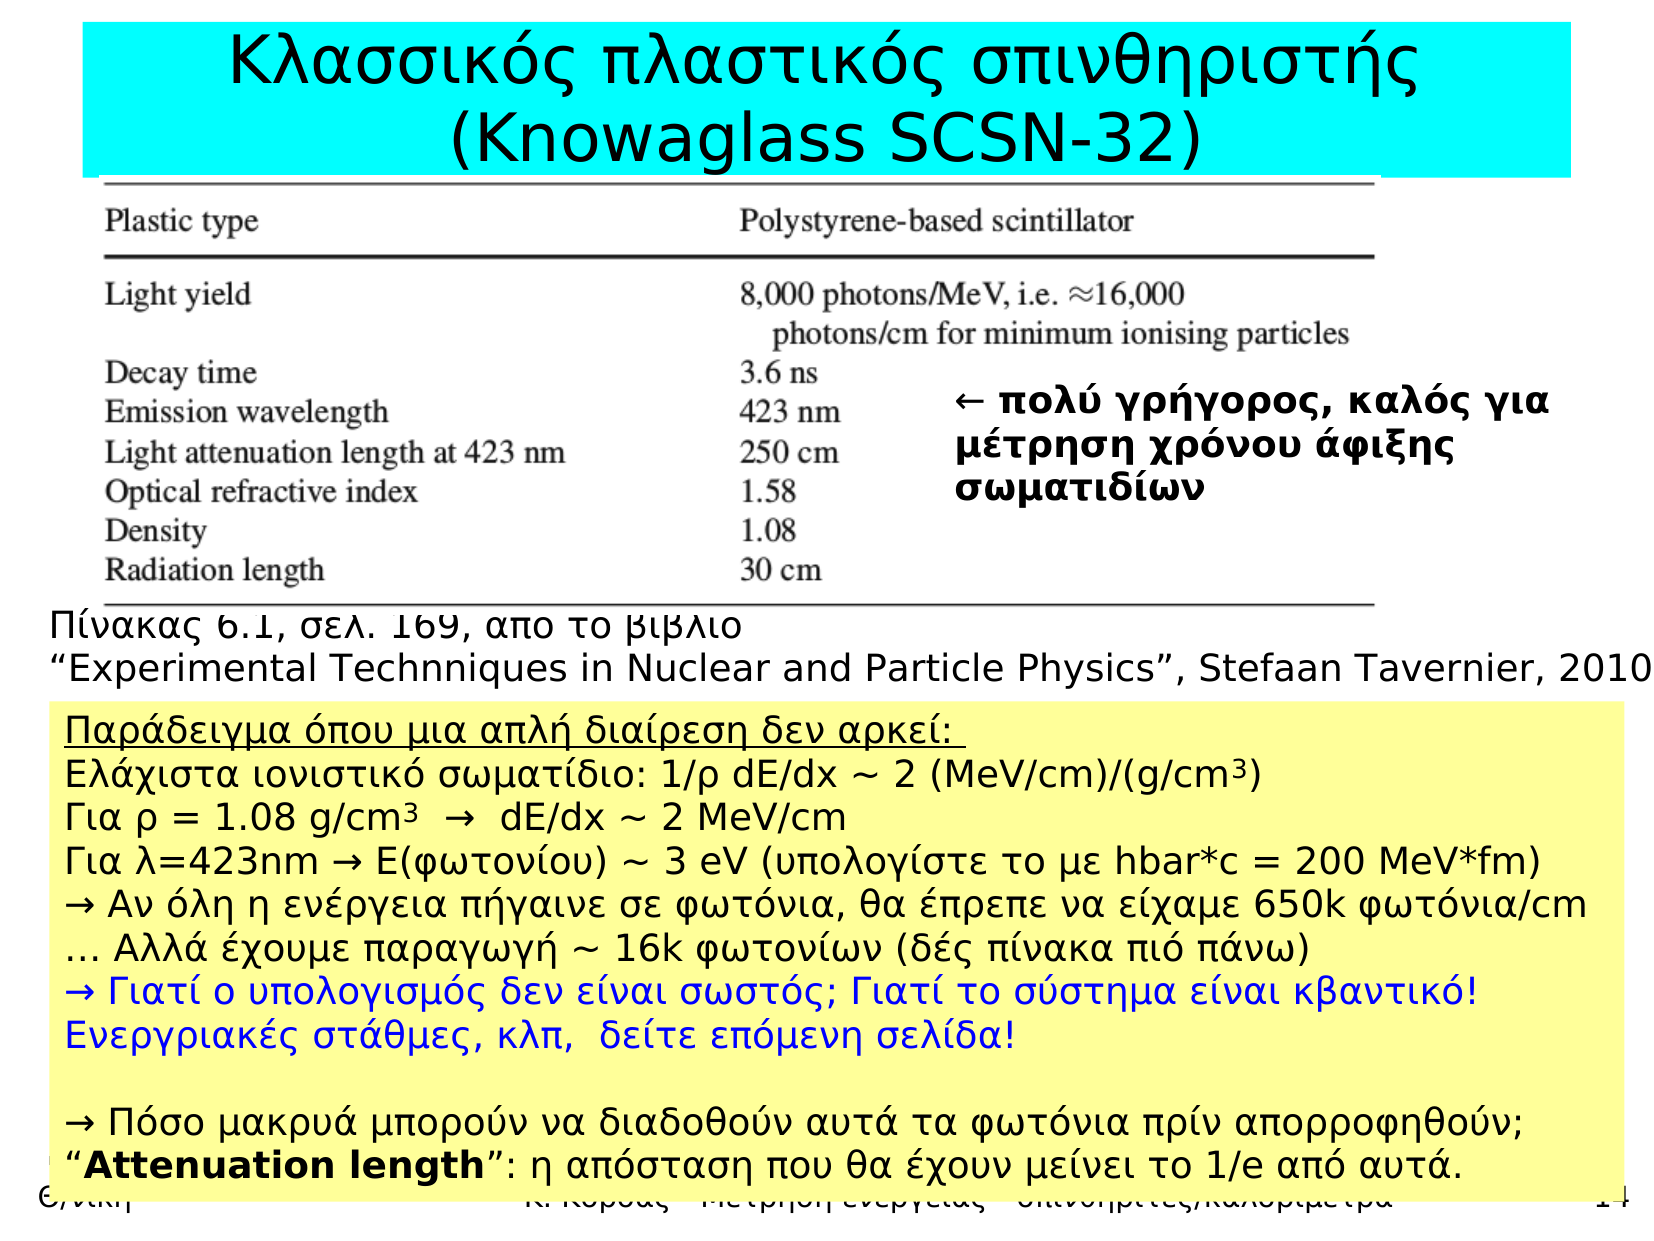

# Κλασσικός πλαστικός σπινθηριστής (Knowaglass SCSN-32)
← πολύ γρήγορος, καλός για
μέτρηση χρόνου άφιξης
σωματιδίων
Πίνακας 6.1, σελ. 169, απο το βιβλίο
“Experimental Technniques in Nuclear and Particle Physics”, Stefaan Tavernier, 2010
Παράδειγμα όπου μια απλή διαίρεση δεν αρκεί:
Ελάχιστα ιονιστικό σωματίδιο: 1/ρ dE/dx ~ 2 (MeV/cm)/(g/cm3)
Για ρ = 1.08 g/cm3 → dE/dx ~ 2 MeV/cm
Για λ=423nm → E(φωτονίου) ~ 3 eV (υπολογίστε το με hbar*c = 200 MeV*fm)
→ Αν όλη η ενέργεια πήγαινε σε φωτόνια, θα έπρεπε να είχαμε 650k φωτόνια/cm … Αλλά έχουμε παραγωγή ~ 16k φωτονίων (δές πίνακα πιό πάνω)
→ Γιατί ο υπολογισμός δεν είναι σωστός; Γιατί το σύστημα είναι κβαντικό! Ενεργριακές στάθμες, κλπ, δείτε επόμενη σελίδα!
→ Πόσο μακρυά μπορούν να διαδοθούν αυτά τα φωτόνια πρίν απορροφηθούν;
“Attenuation length”: η απόσταση που θα έχουν μείνει το 1/e από αυτά.
Θ/νίκη
Κ. Κορδάς - Μέτρηση ενέργειας - σπινθηριτές/καλορίμετρα
14